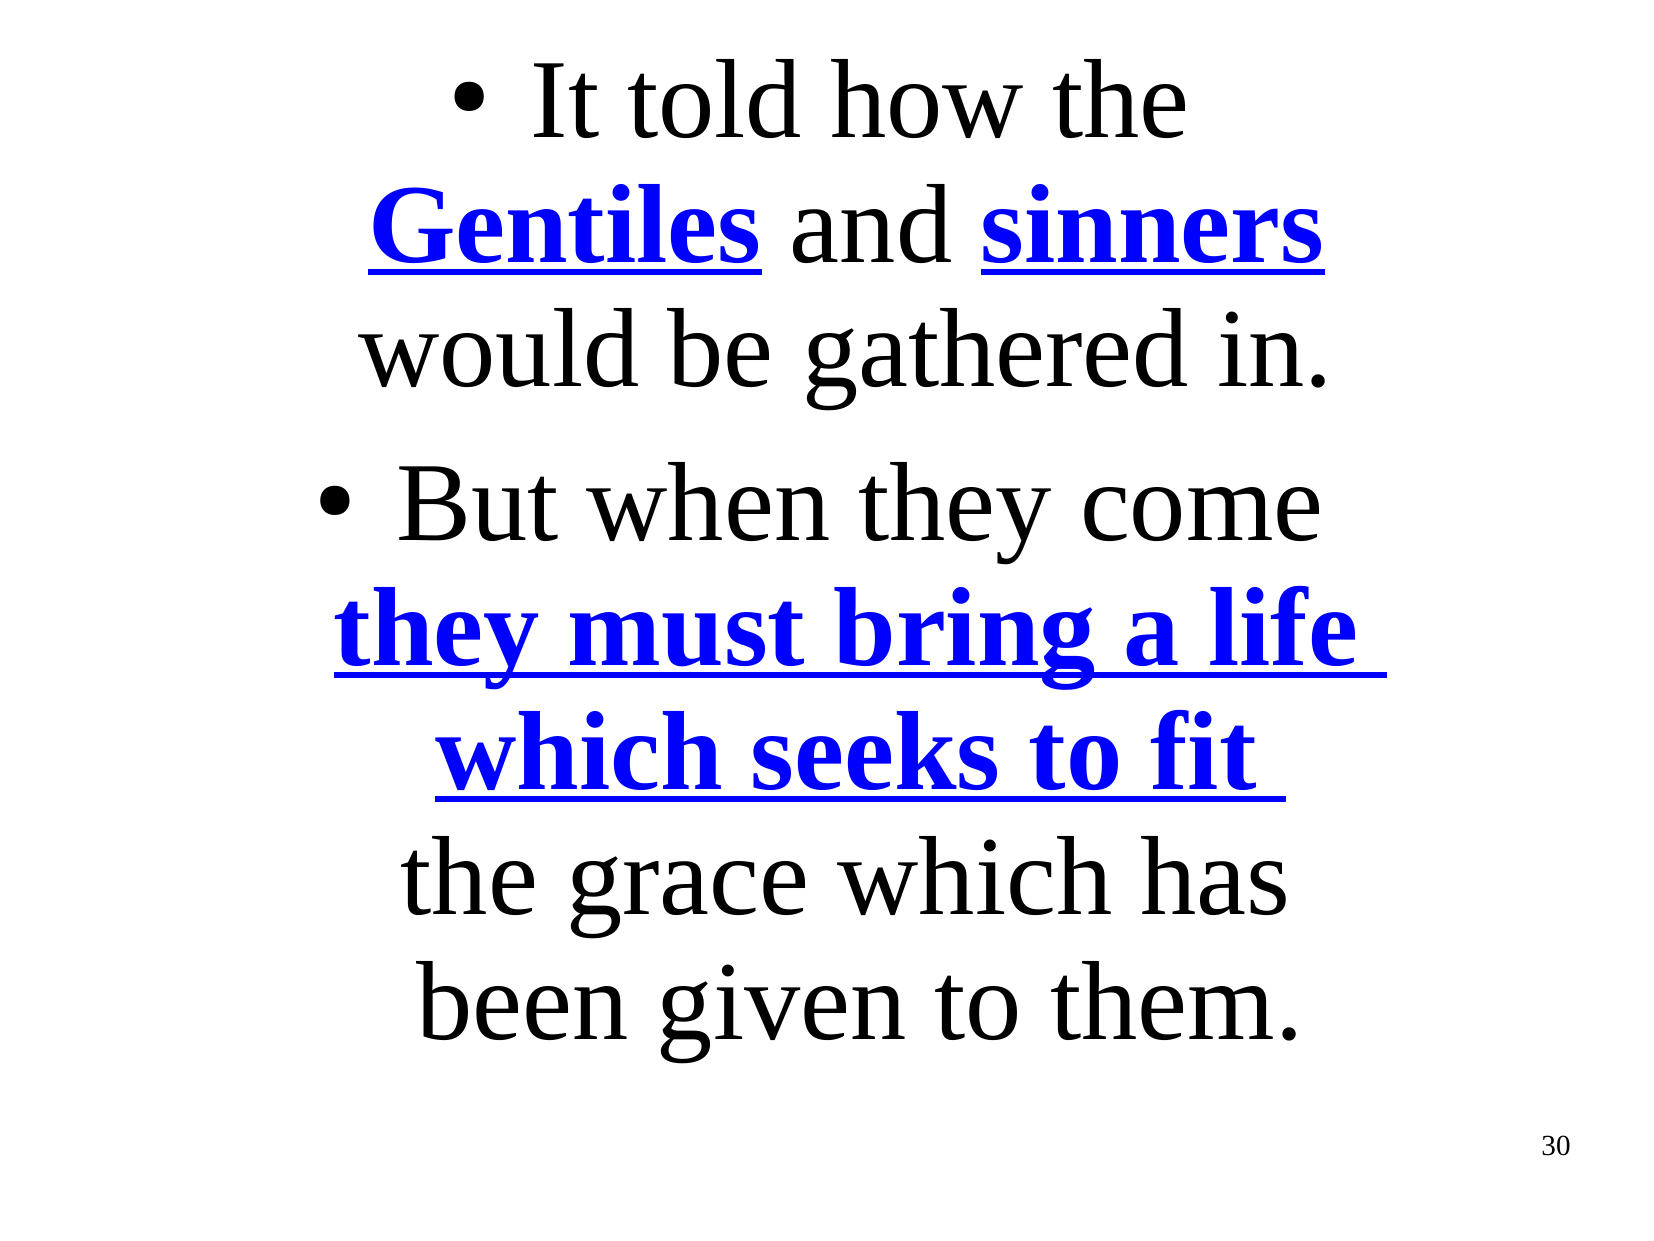

# It told how the Gentiles and sinners would be gathered in.
 But when they come
they must bring a life
which seeks to fit
the grace which has
been given to them.
30